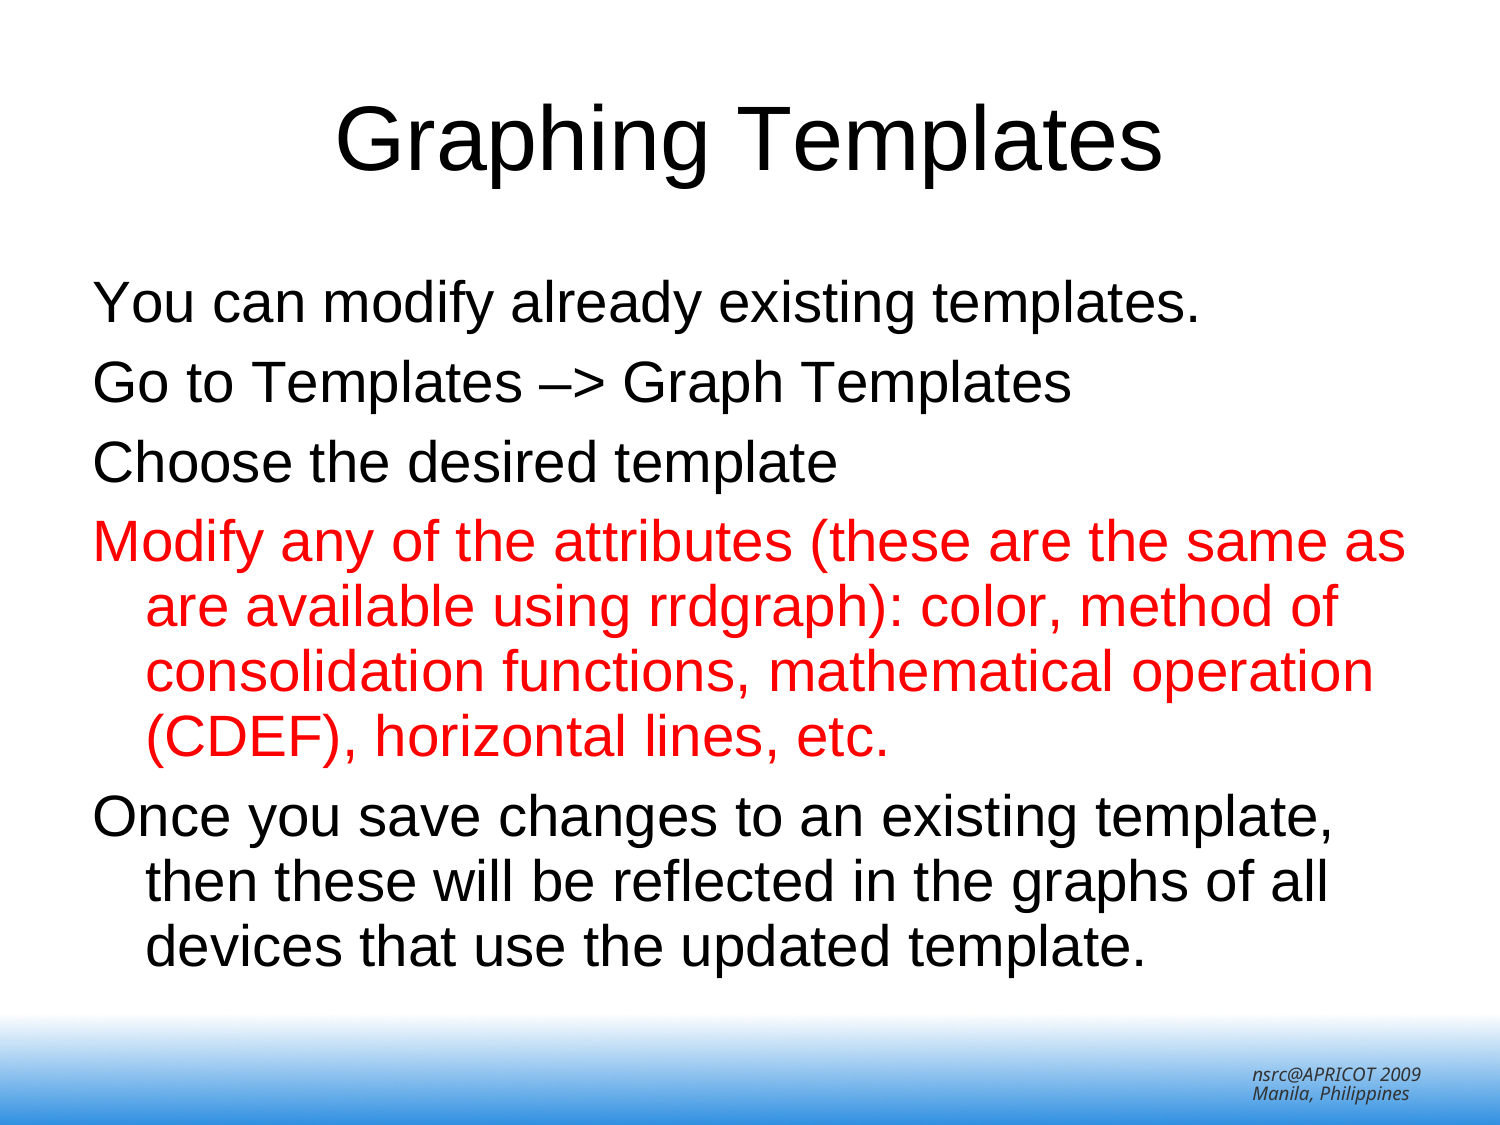

# Graphing Templates
You can modify already existing templates.
Go to Templates –> Graph Templates
Choose the desired template
Modify any of the attributes (these are the same as are available using rrdgraph): color, method of consolidation functions, mathematical operation (CDEF), horizontal lines, etc.
Once you save changes to an existing template, then these will be reflected in the graphs of all devices that use the updated template.